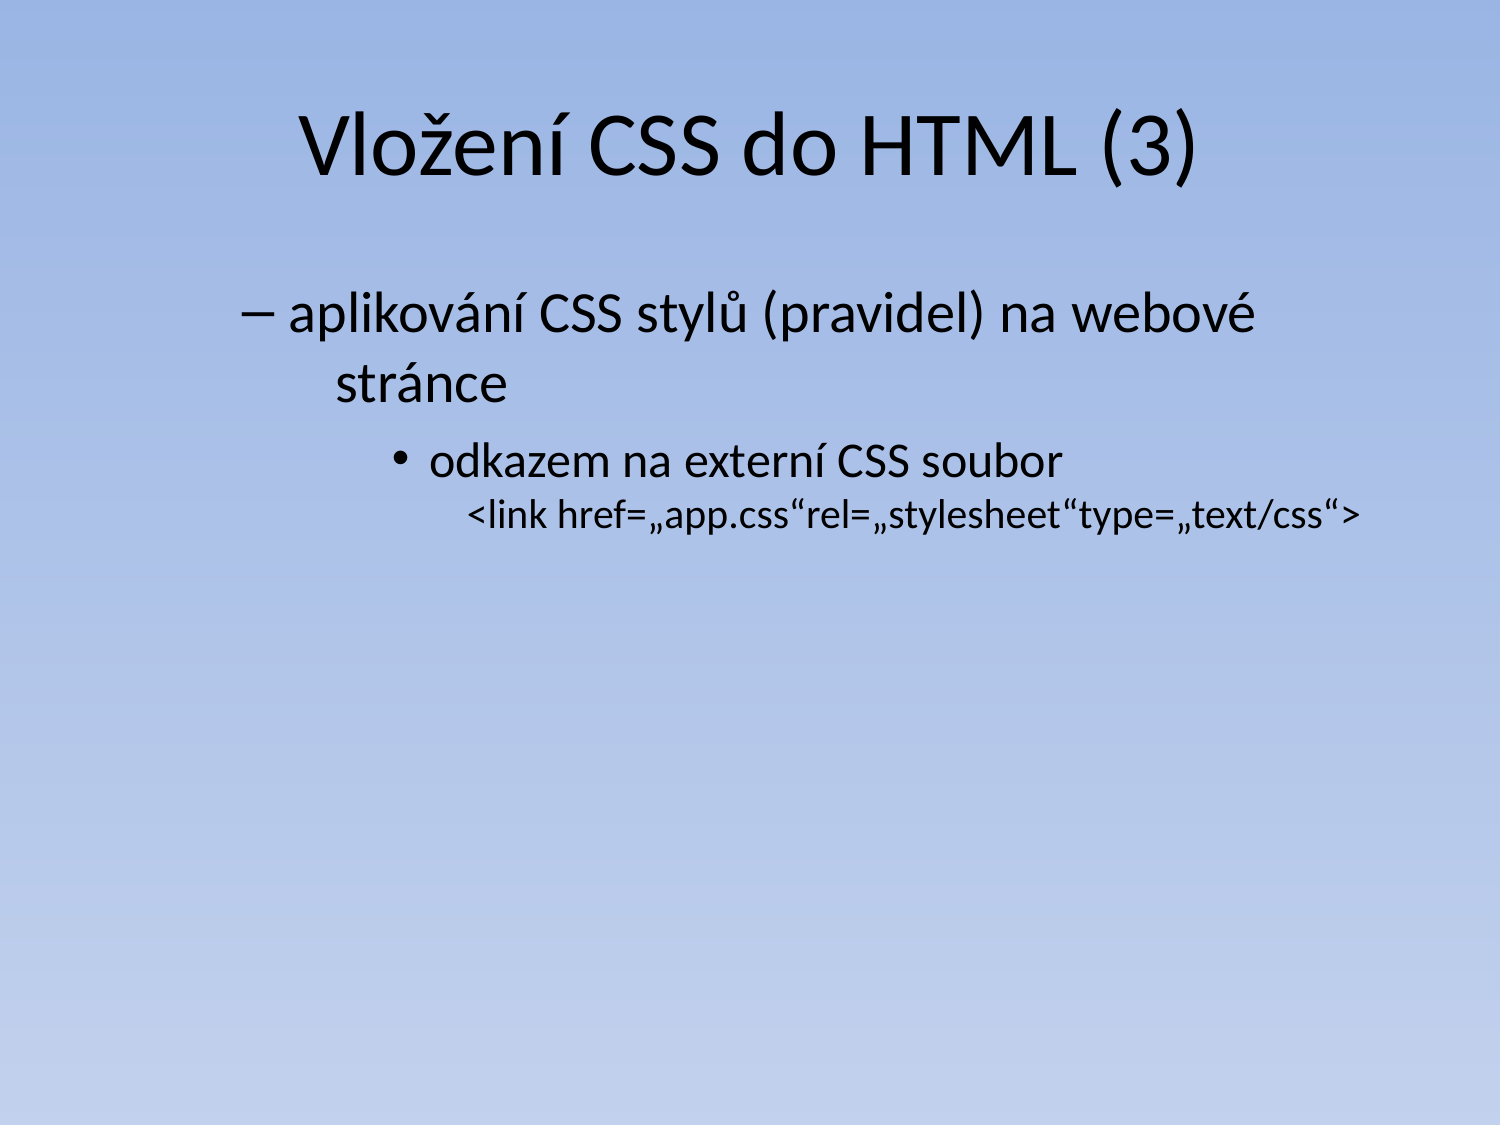

# Vložení CSS do HTML (3)
aplikování CSS stylů (pravidel) na webové stránce
odkazem na externí CSS soubor
<link href=„app.css“rel=„stylesheet“type=„text/css“>